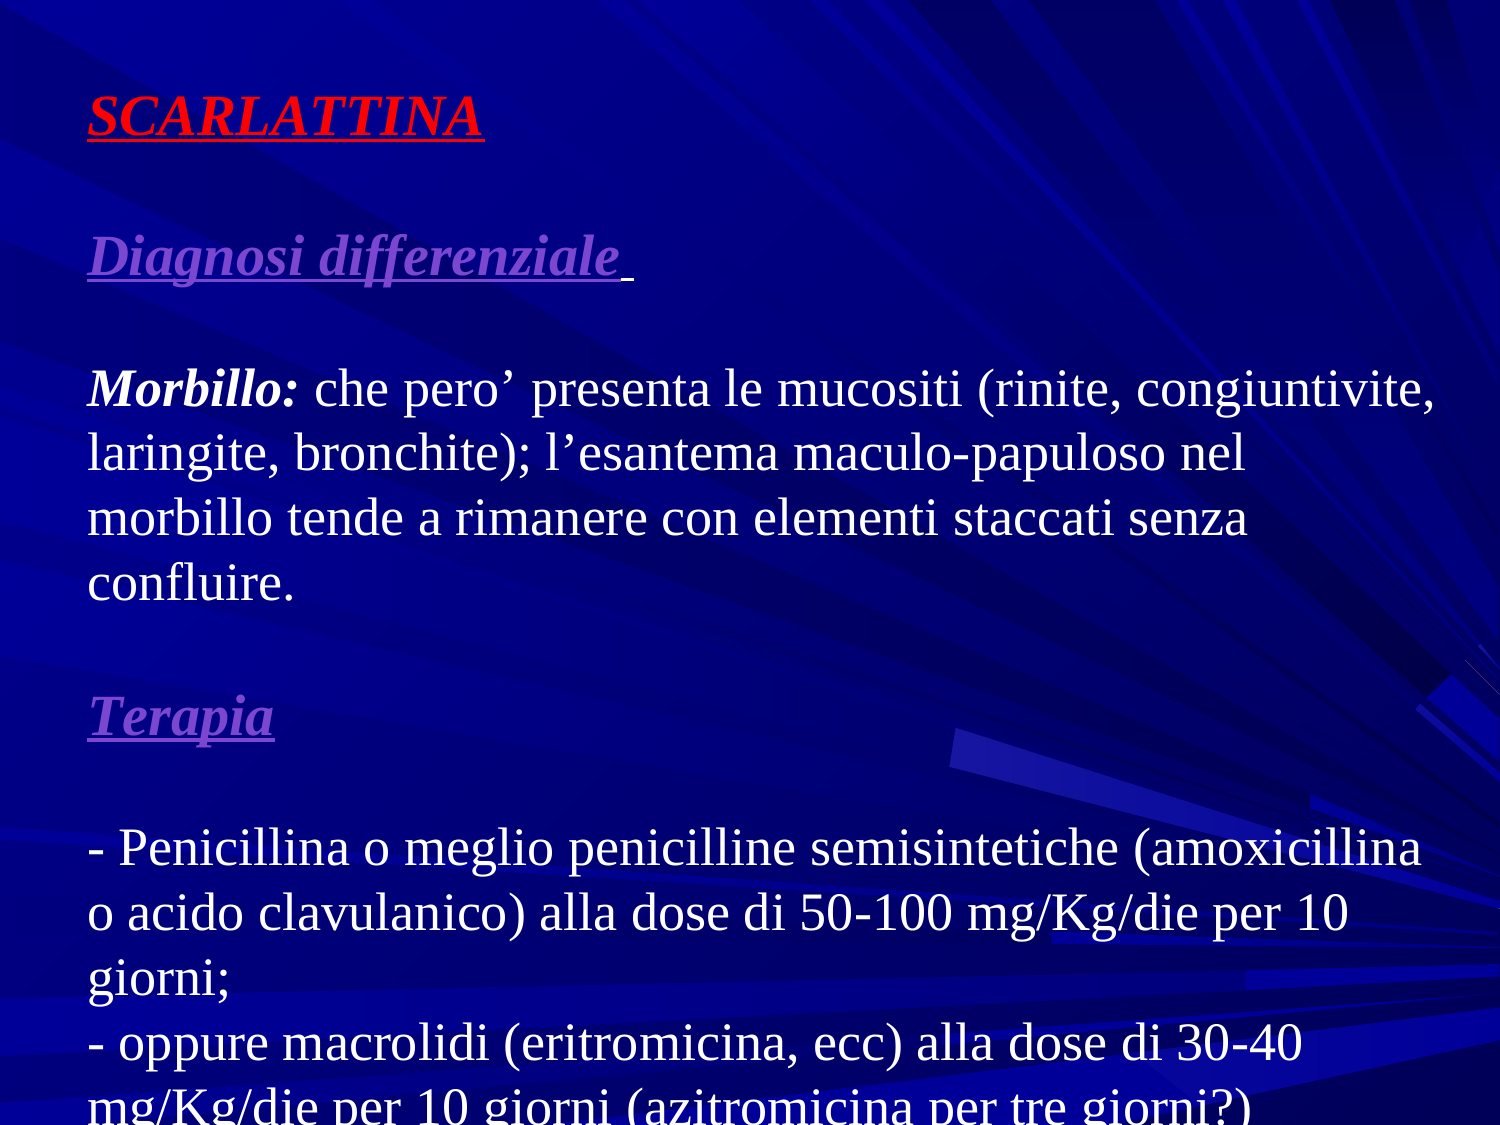

SCARLATTINA
Diagnosi differenziale
Morbillo: che pero’ presenta le mucositi (rinite, congiuntivite, laringite, bronchite); l’esantema maculo-papuloso nel morbillo tende a rimanere con elementi staccati senza confluire.
Terapia
- Penicillina o meglio penicilline semisintetiche (amoxicillina o acido clavulanico) alla dose di 50-100 mg/Kg/die per 10 giorni;
- oppure macrolidi (eritromicina, ecc) alla dose di 30-40 mg/Kg/die per 10 giorni (azitromicina per tre giorni?)